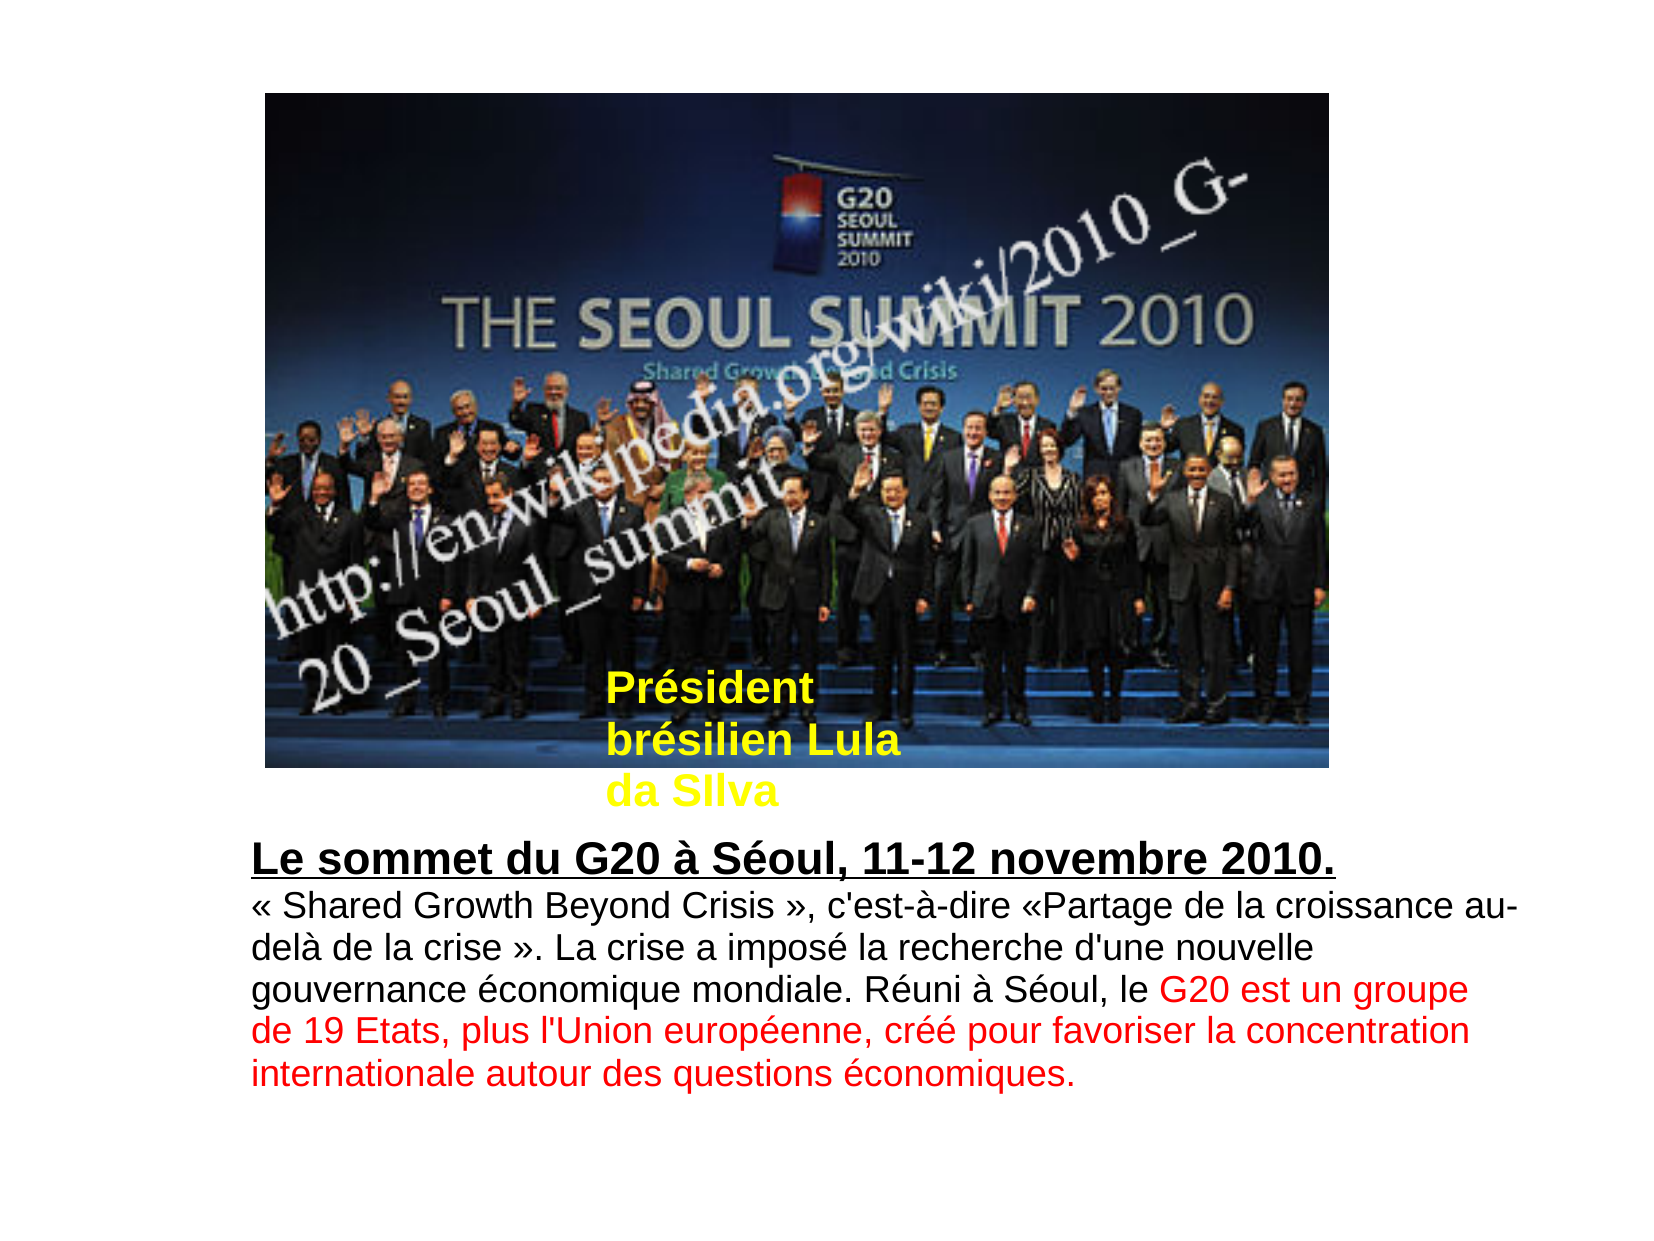

Président brésilien Lula da SIlva
Le sommet du G20 à Séoul, 11-12 novembre 2010.
« Shared Growth Beyond Crisis », c'est-à-dire «Partage de la croissance au-delà de la crise ». La crise a imposé la recherche d'une nouvelle gouvernance économique mondiale. Réuni à Séoul, le G20 est un groupe de 19 Etats, plus l'Union européenne, créé pour favoriser la concentration internationale autour des questions économiques.